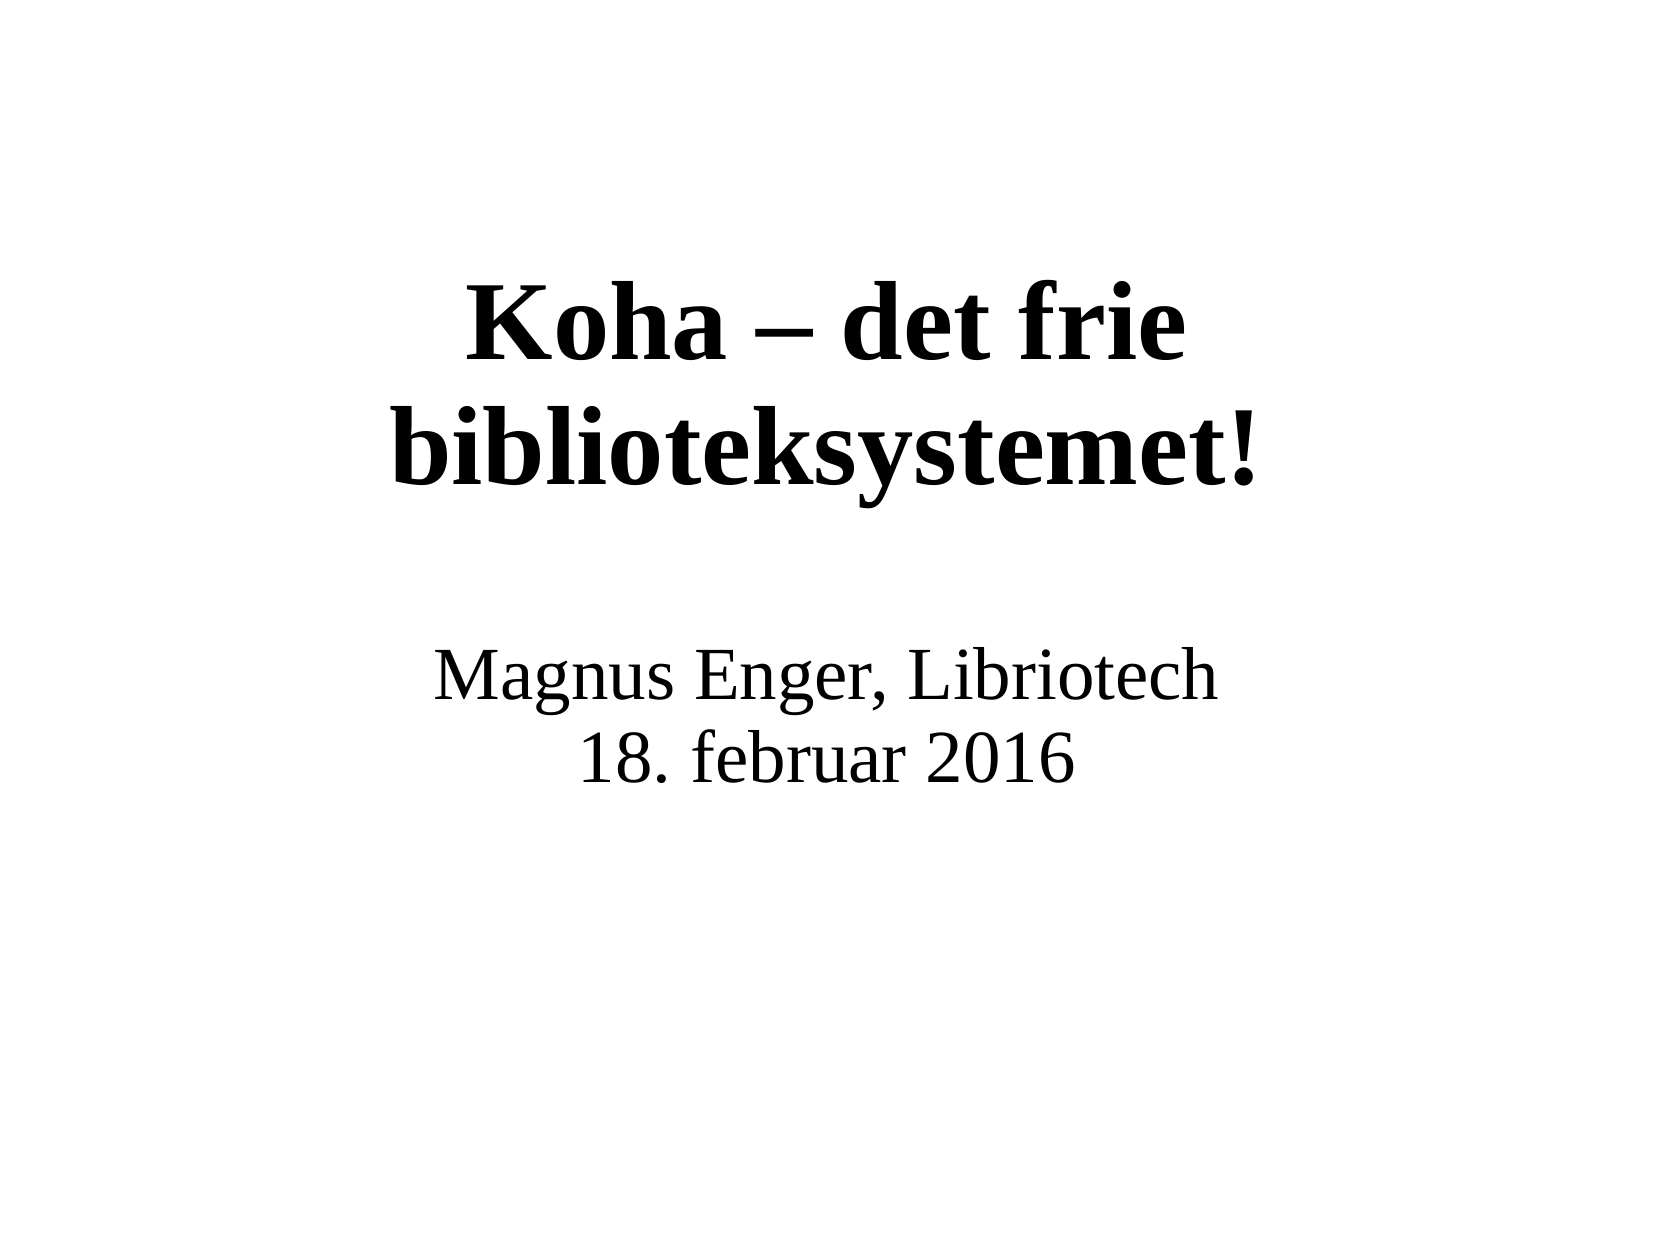

# Koha – det frie biblioteksystemet!
Magnus Enger, Libriotech
18. februar 2016